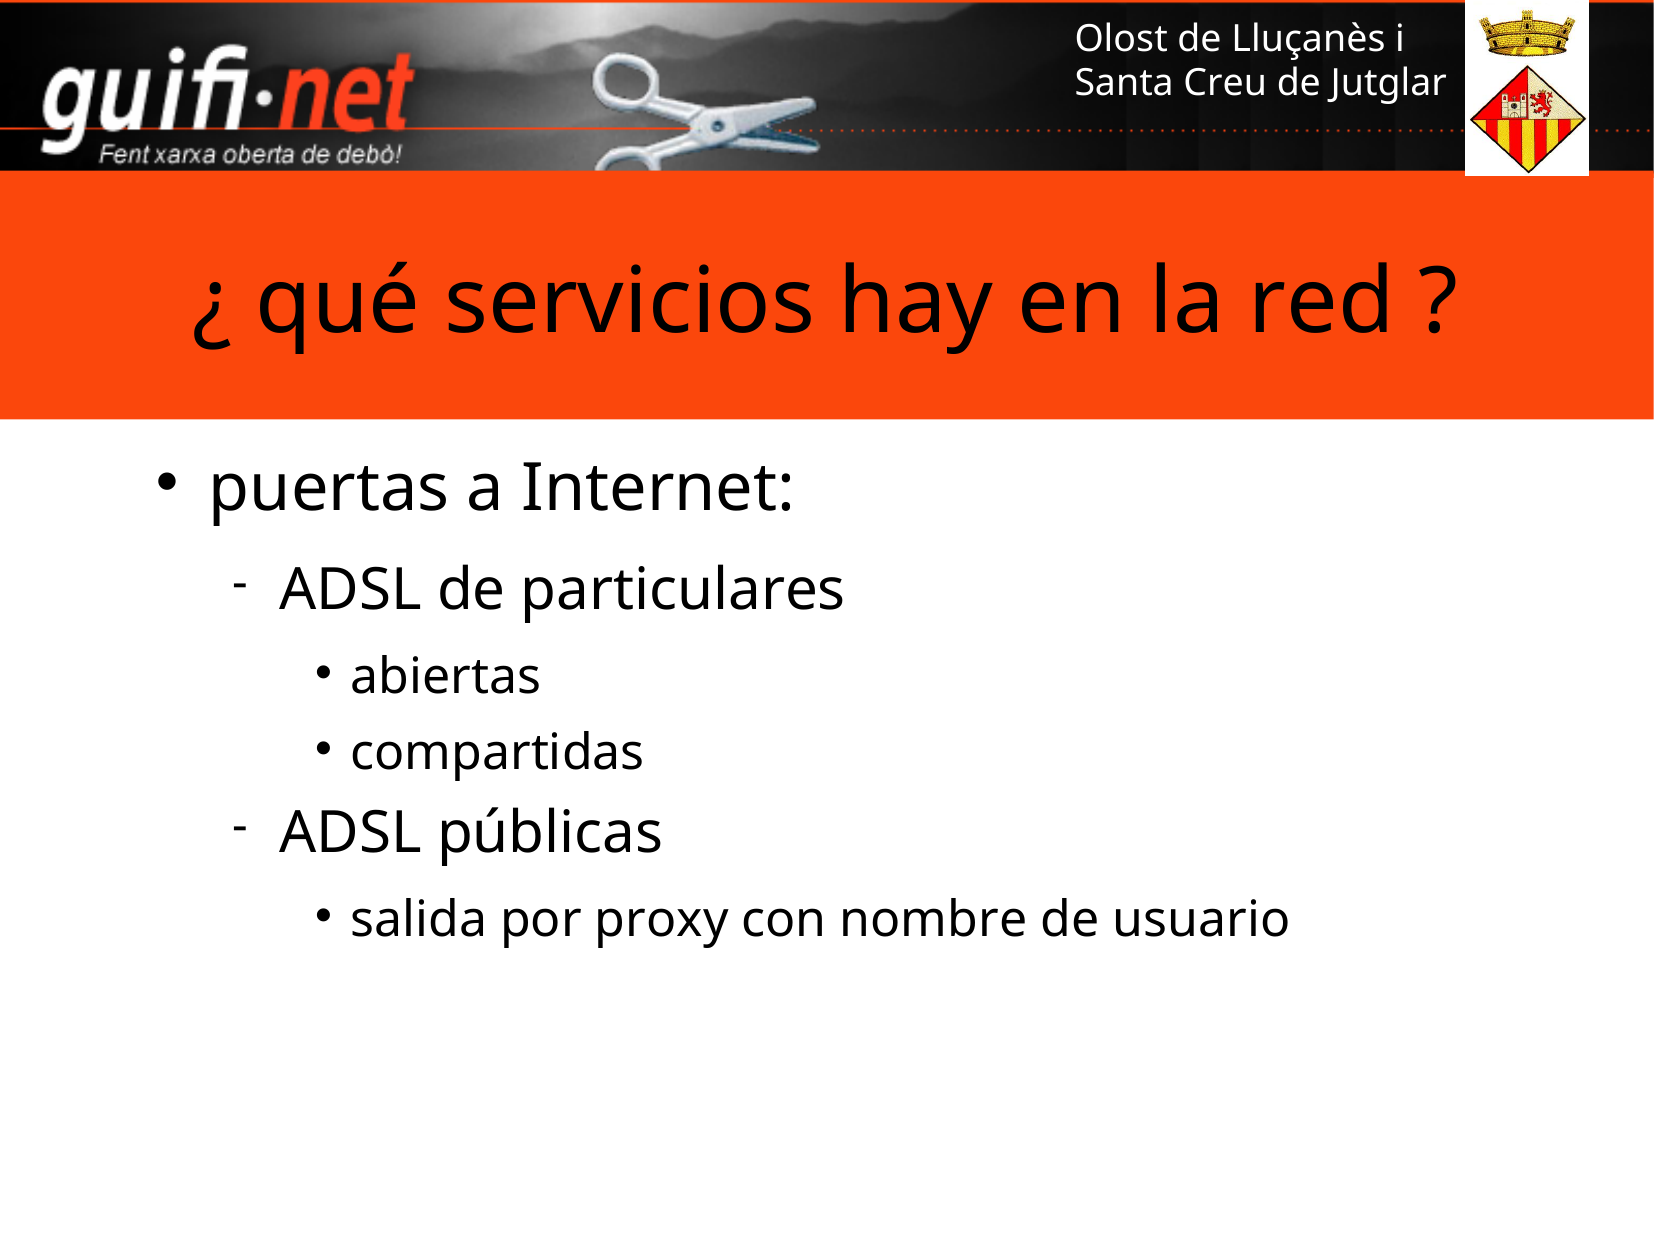

¿ qué servicios hay en la red ?
# puertas a Internet:
ADSL de particulares
abiertas
compartidas
ADSL públicas
salida por proxy con nombre de usuario